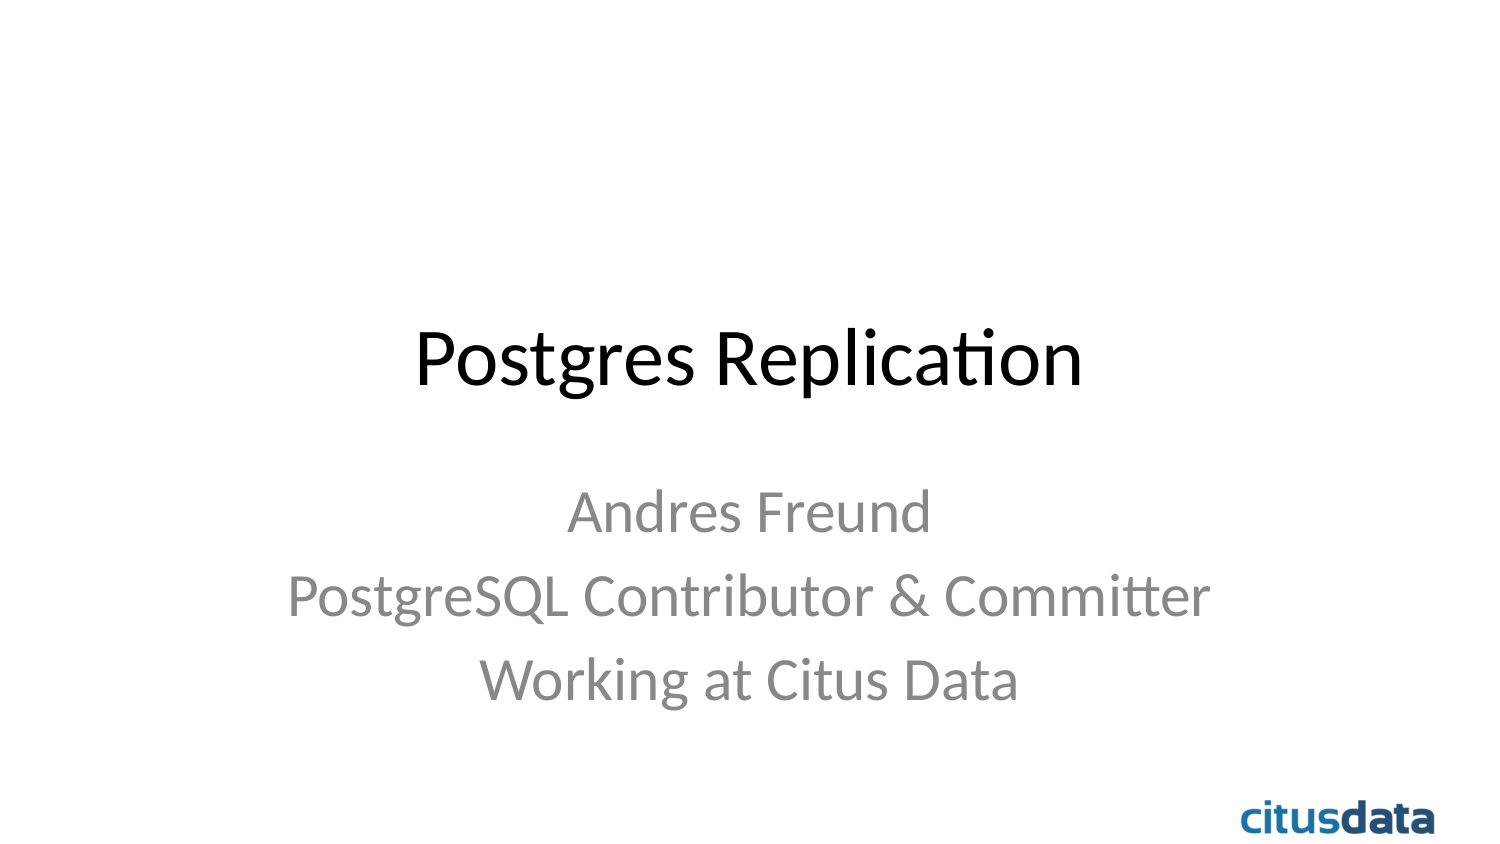

# Postgres Replication
Andres Freund
PostgreSQL Contributor & Committer
Working at Citus Data